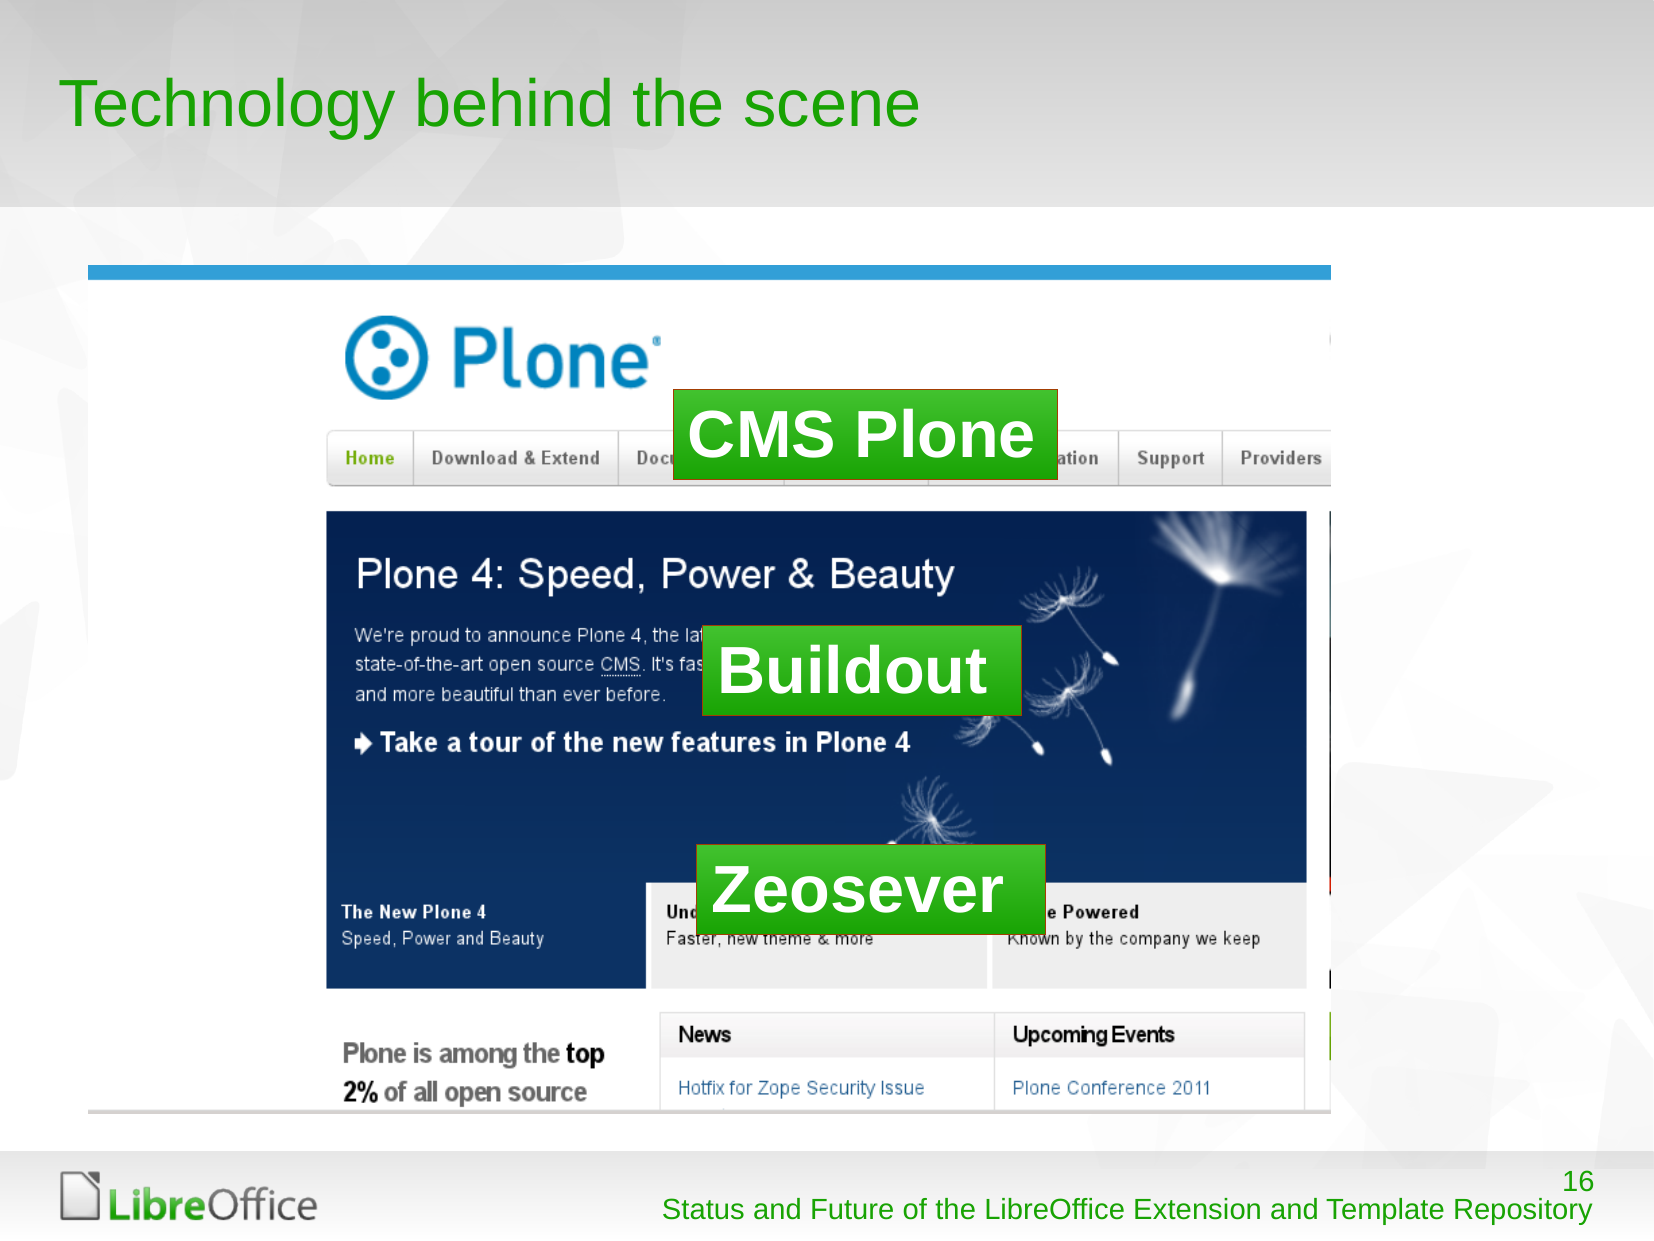

# Technology behind the scene
CMS Plone
Buildout
Zeosever
16
Status and Future of the LibreOffice Extension and Template Repository